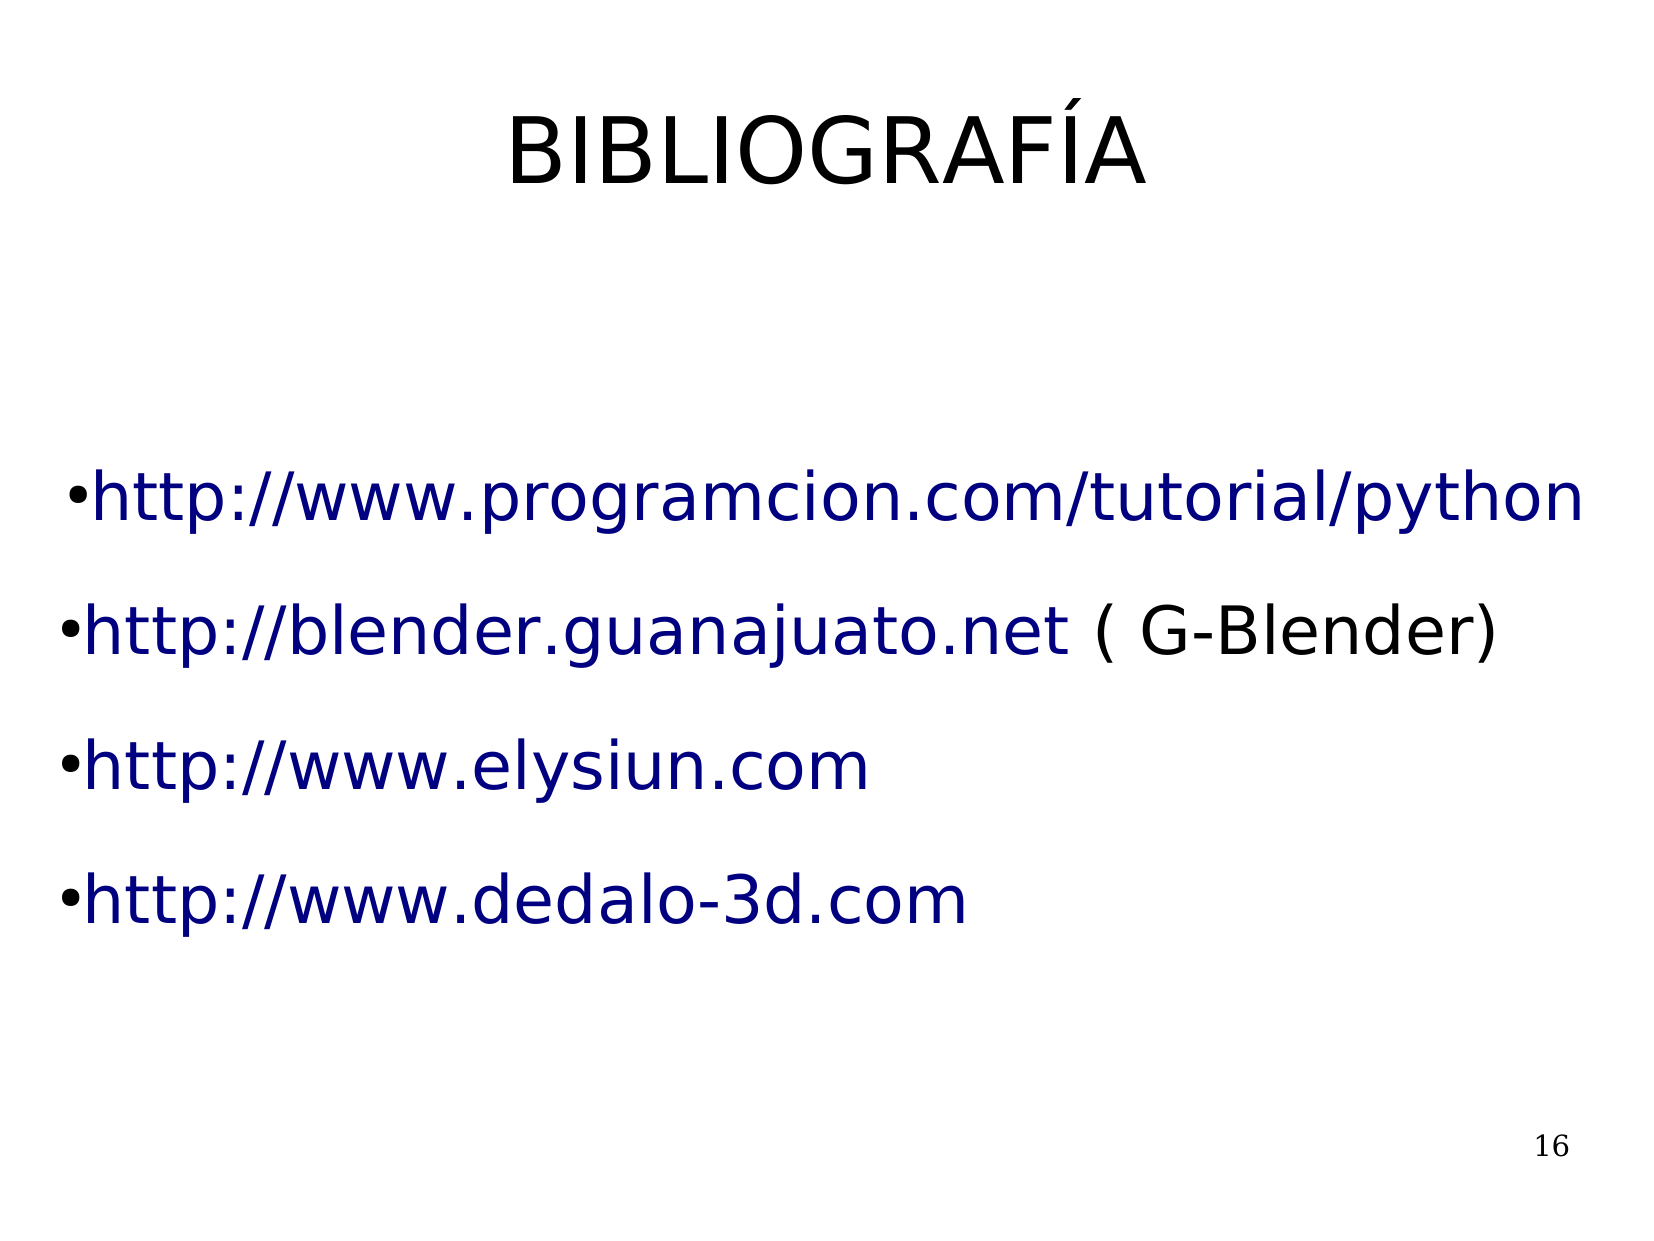

# BIBLIOGRAFÍA
http://www.programcion.com/tutorial/python
http://blender.guanajuato.net ( G-Blender)
http://www.elysiun.com
http://www.dedalo-3d.com
16